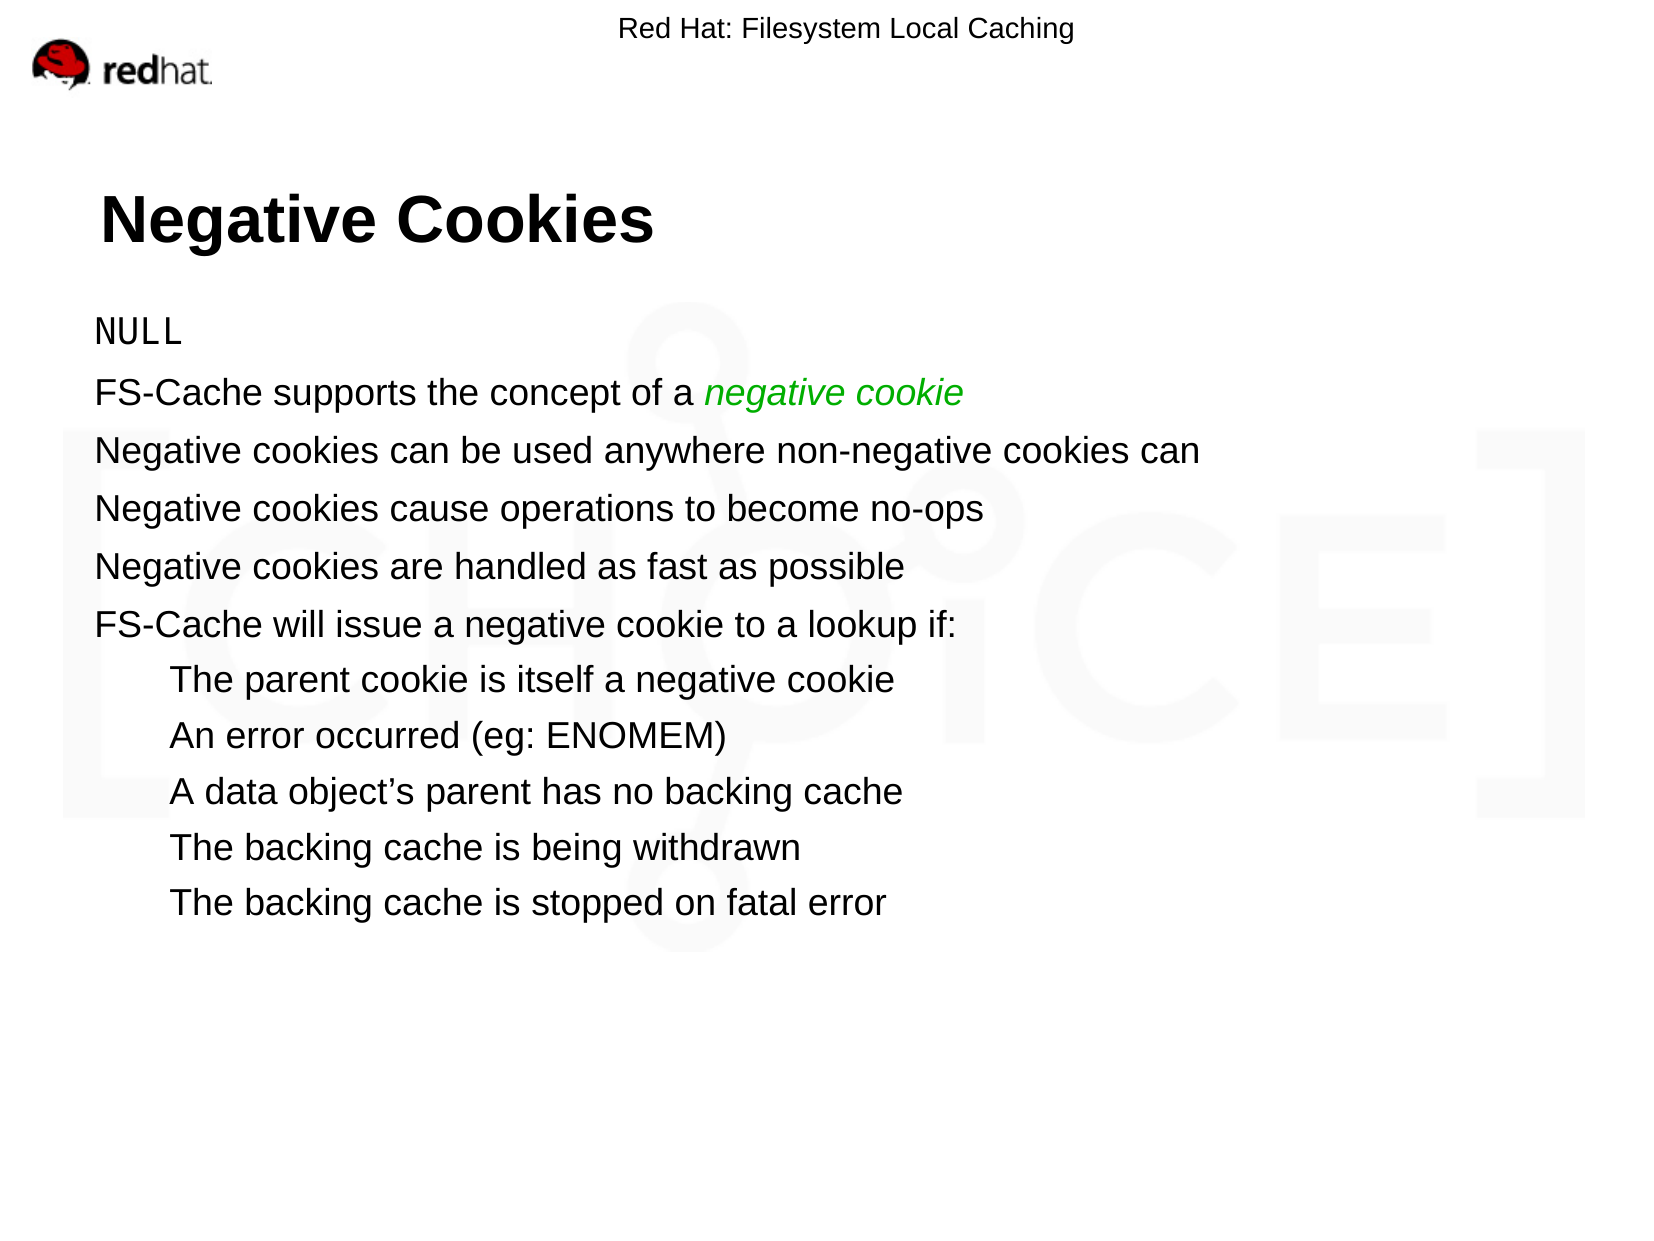

# Negative Cookies
NULL
FS-Cache supports the concept of a negative cookie
Negative cookies can be used anywhere non-negative cookies can
Negative cookies cause operations to become no-ops
Negative cookies are handled as fast as possible
FS-Cache will issue a negative cookie to a lookup if:
The parent cookie is itself a negative cookie
An error occurred (eg: ENOMEM)
A data object’s parent has no backing cache
The backing cache is being withdrawn
The backing cache is stopped on fatal error